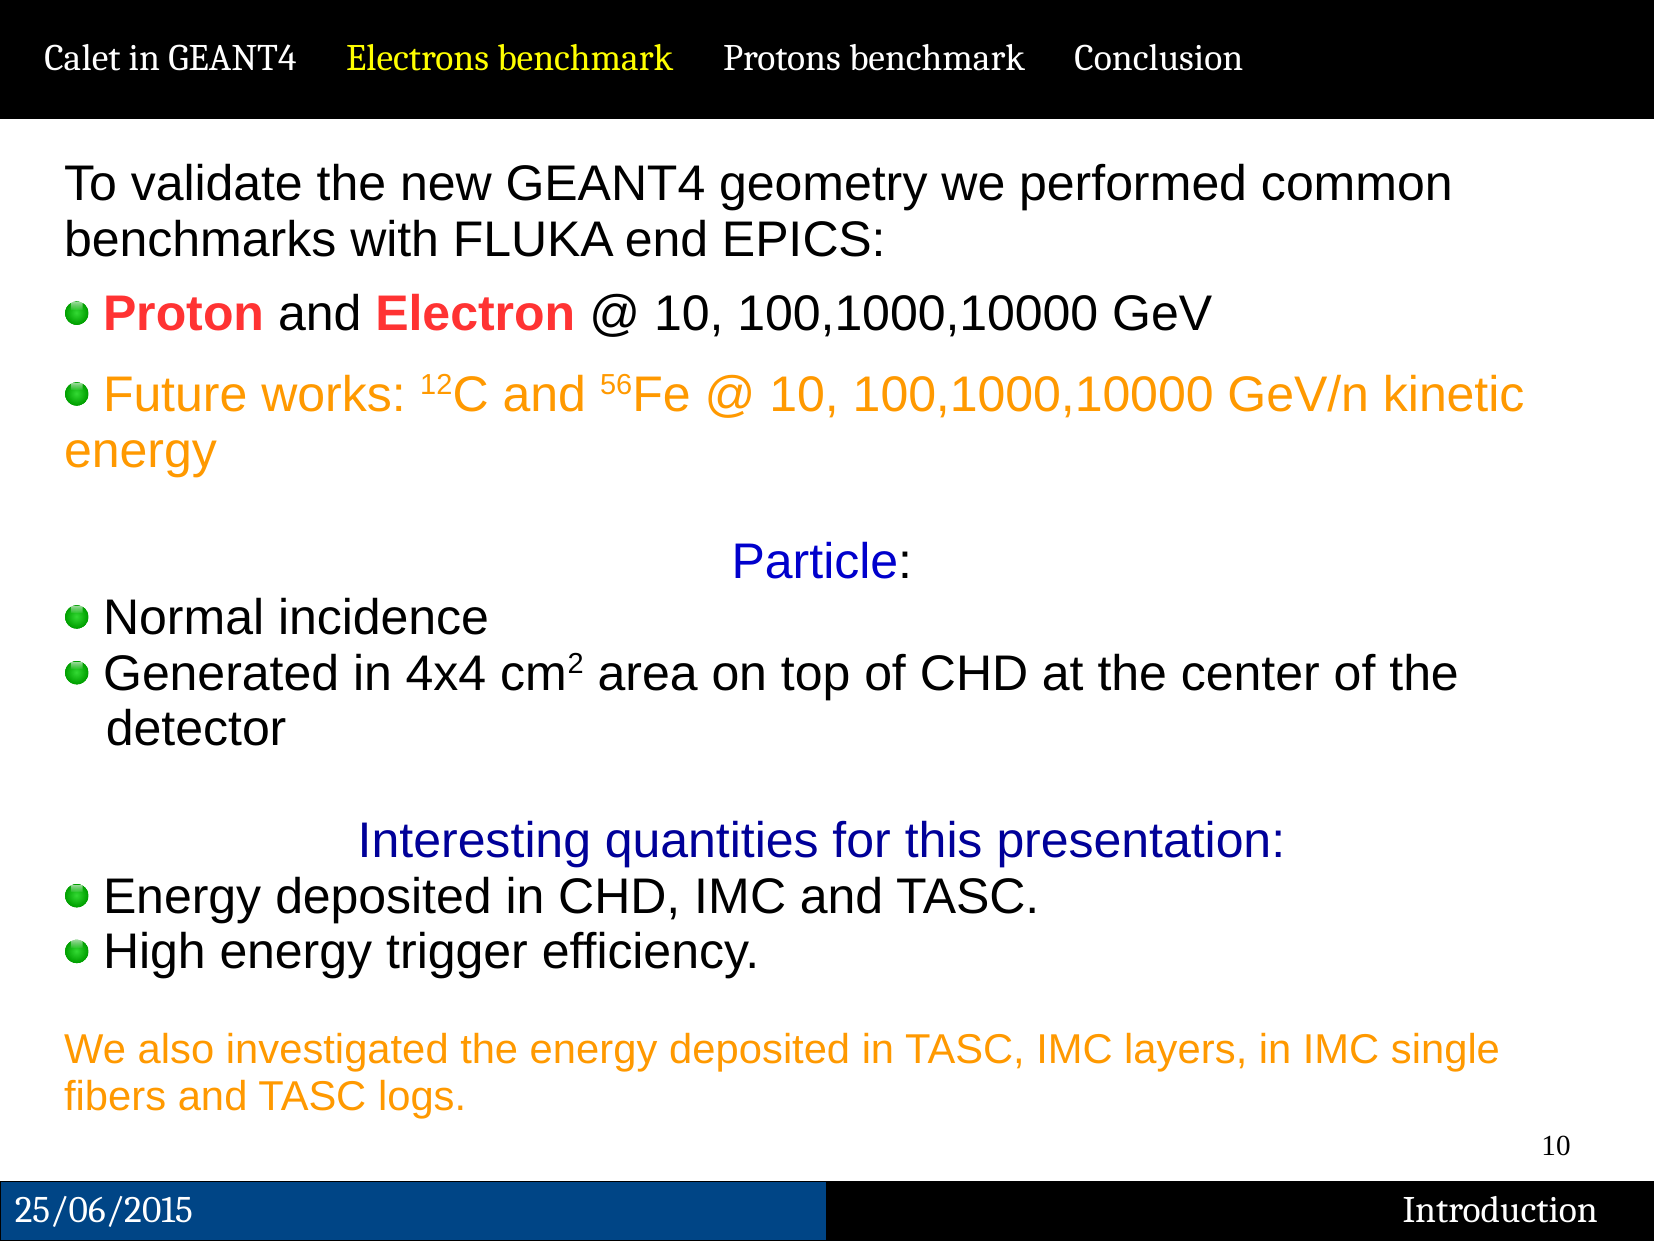

Calet in GEANT4 Electrons benchmark Protons benchmark Conclusion
To validate the new GEANT4 geometry we performed common benchmarks with FLUKA end EPICS:
 Proton and Electron @ 10, 100,1000,10000 GeV
 Future works: 12C and 56Fe @ 10, 100,1000,10000 GeV/n kinetic energy
Particle:
 Normal incidence
 Generated in 4x4 cm2 area on top of CHD at the center of the detector
Interesting quantities for this presentation:
 Energy deposited in CHD, IMC and TASC.
 High energy trigger efficiency.
We also investigated the energy deposited in TASC, IMC layers, in IMC single fibers and TASC logs.
10
25/06/2015
Introduction